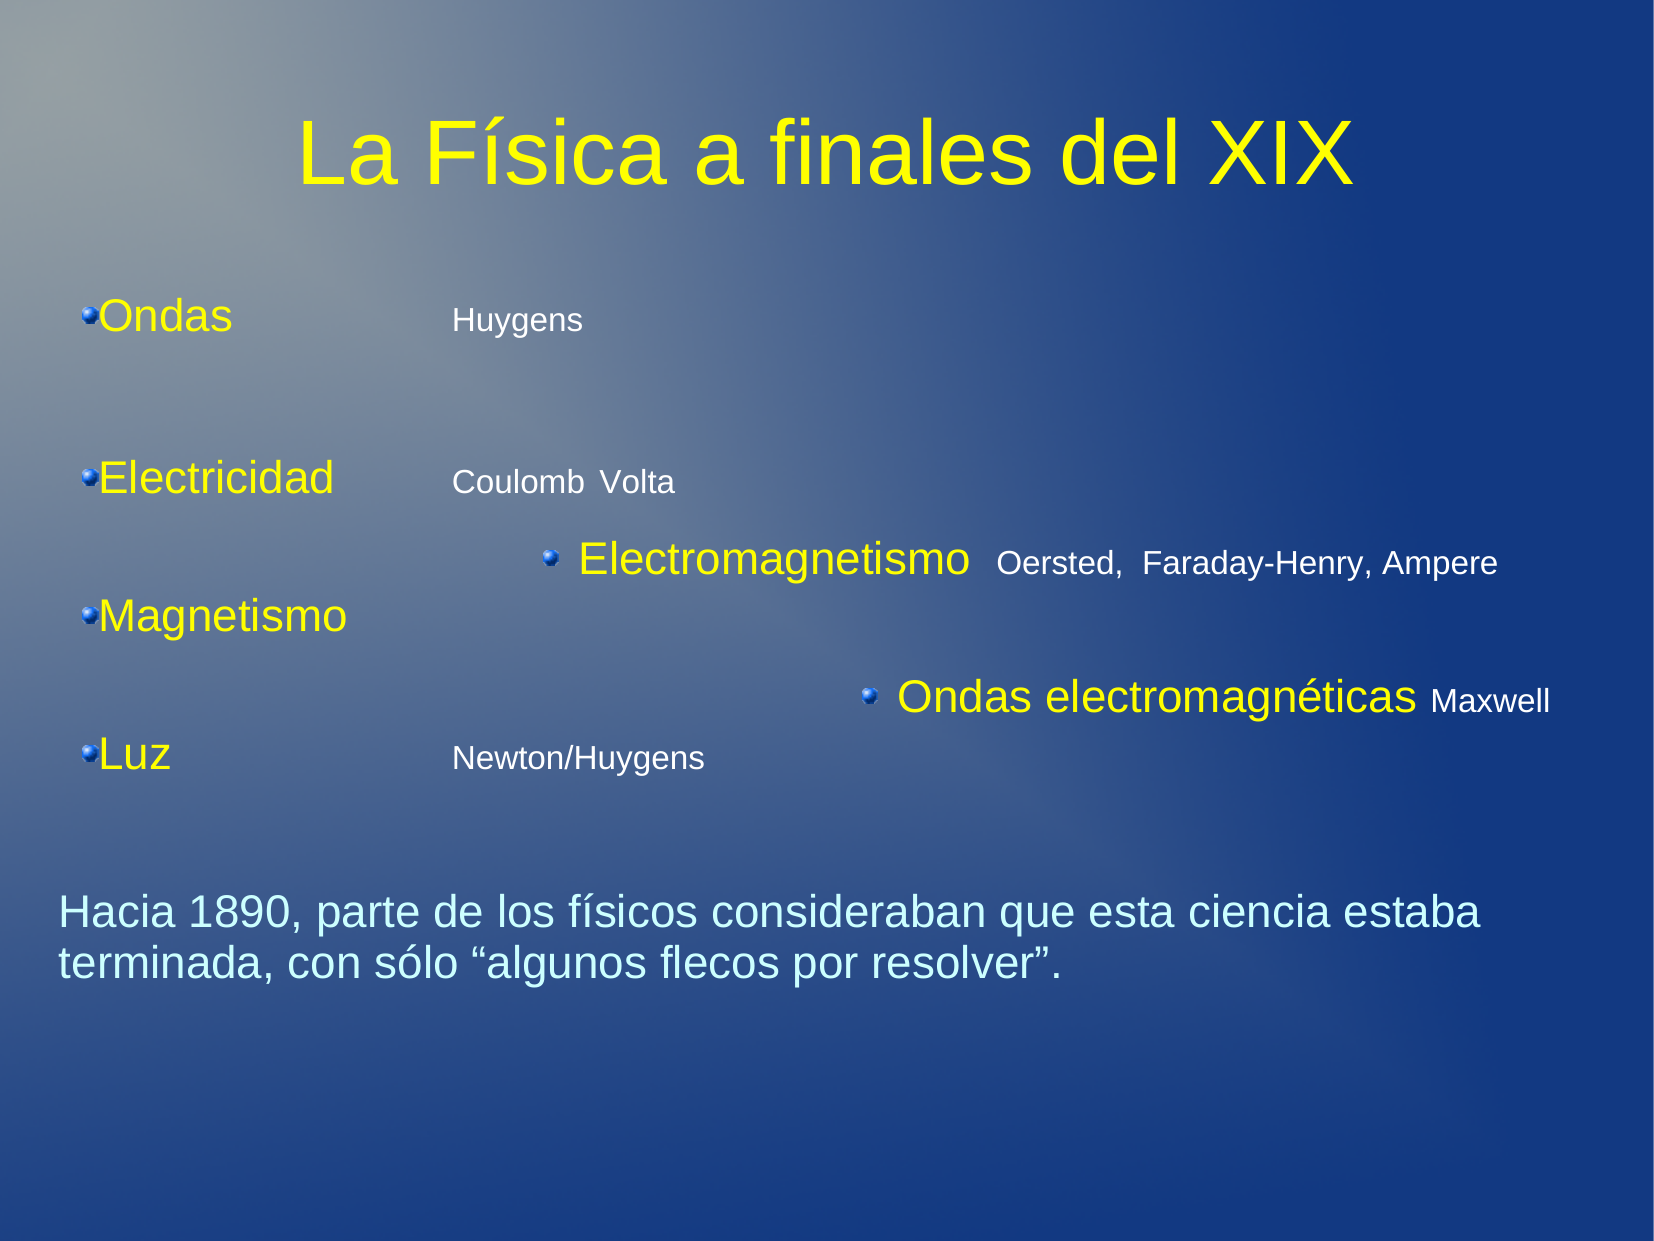

# La Física a finales del XIX
Ondas 			Huygens
Electricidad		Coulomb	Volta
Electromagnetismo Oersted, Faraday-Henry, Ampere
Magnetismo
Ondas electromagnéticas Maxwell
Luz				Newton/Huygens
Hacia 1890, parte de los físicos consideraban que esta ciencia estaba terminada, con sólo “algunos flecos por resolver”.